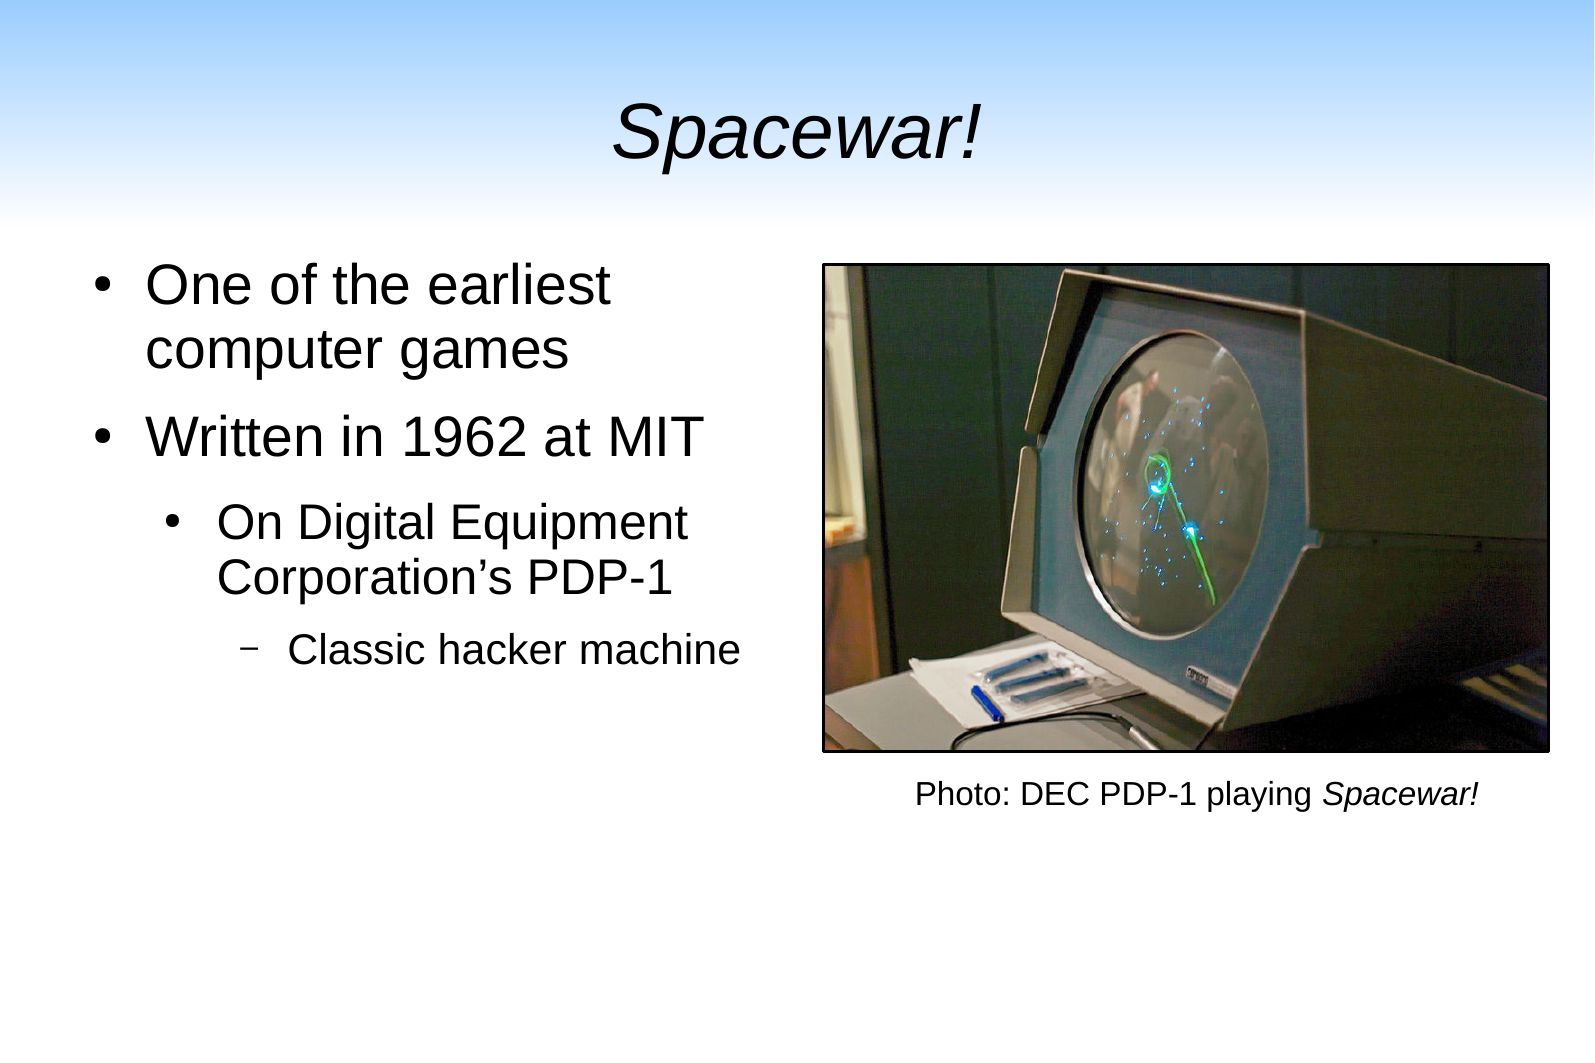

# Spacewar!
One of the earliest computer games
Written in 1962 at MIT
On Digital Equipment Corporation’s PDP-1
Classic hacker machine
Photo: DEC PDP-1 playing Spacewar!